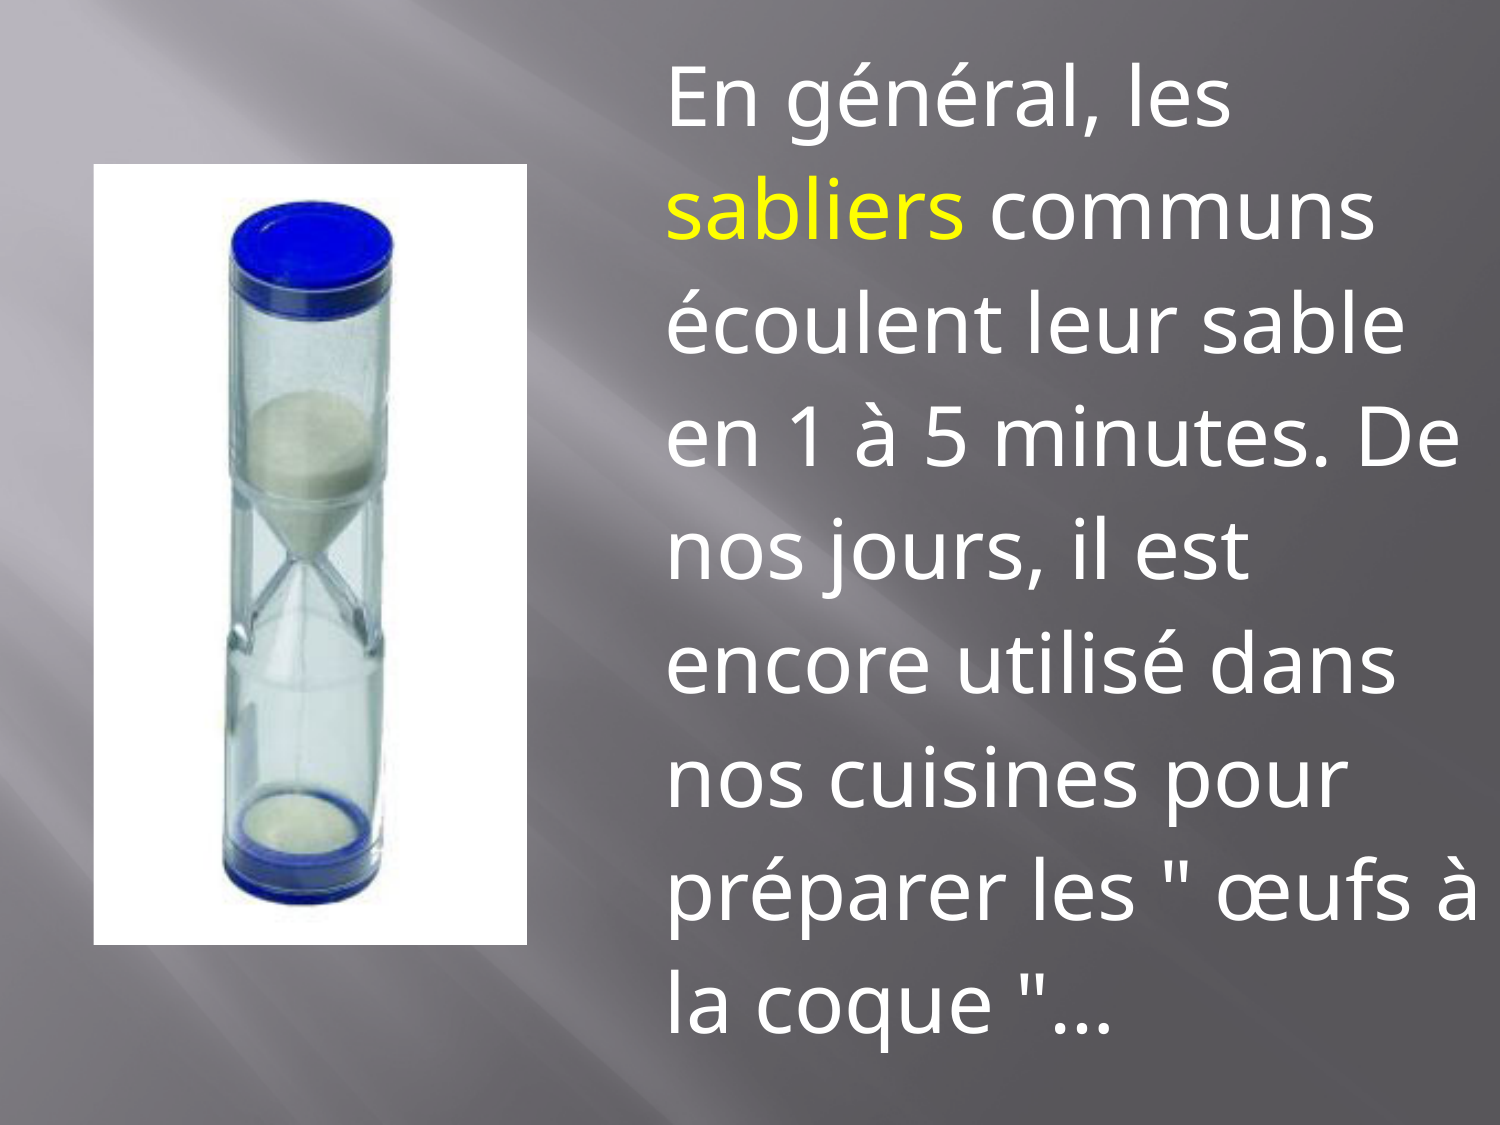

En général, les sabliers communs écoulent leur sable en 1 à 5 minutes. De nos jours, il est encore utilisé dans nos cuisines pour préparer les " œufs à la coque "…